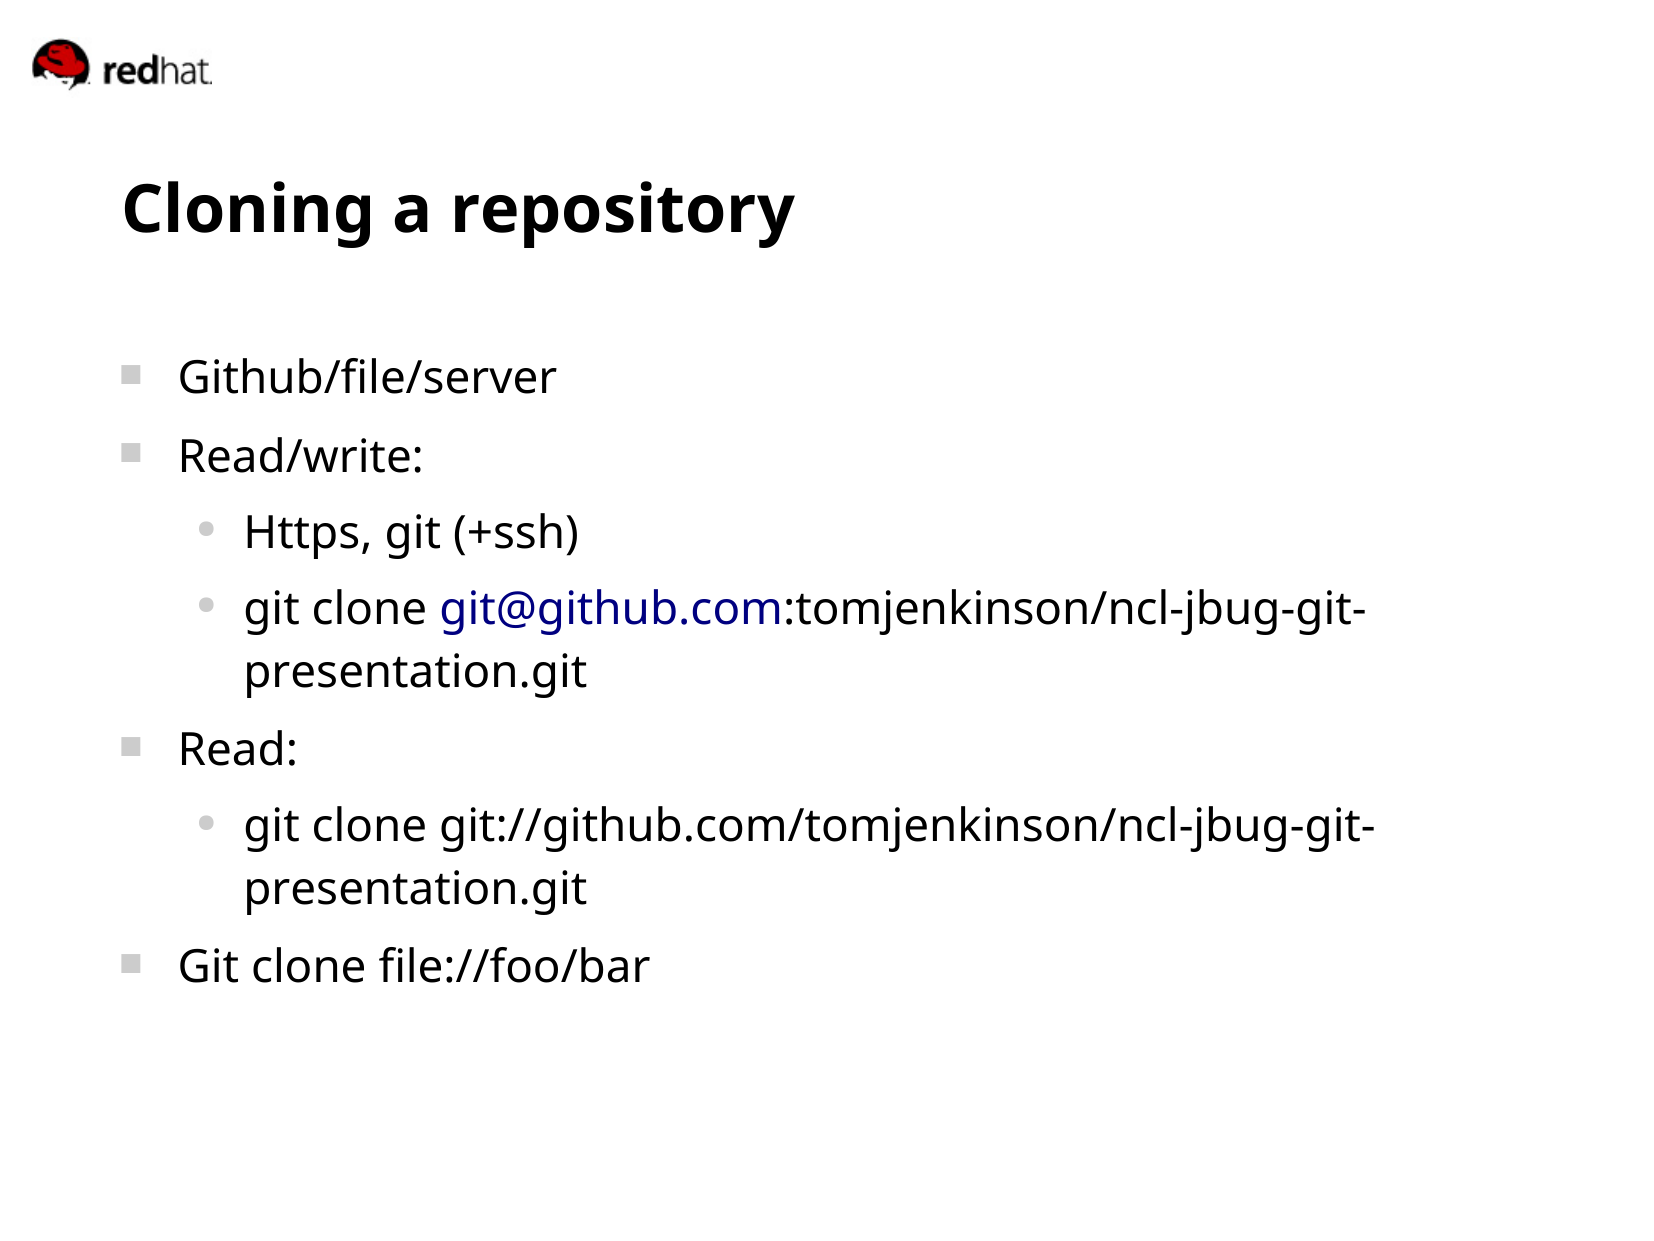

# Cloning a repository
Github/file/server
Read/write:
Https, git (+ssh)
git clone git@github.com:tomjenkinson/ncl-jbug-git-presentation.git
Read:
git clone git://github.com/tomjenkinson/ncl-jbug-git-presentation.git
Git clone file://foo/bar